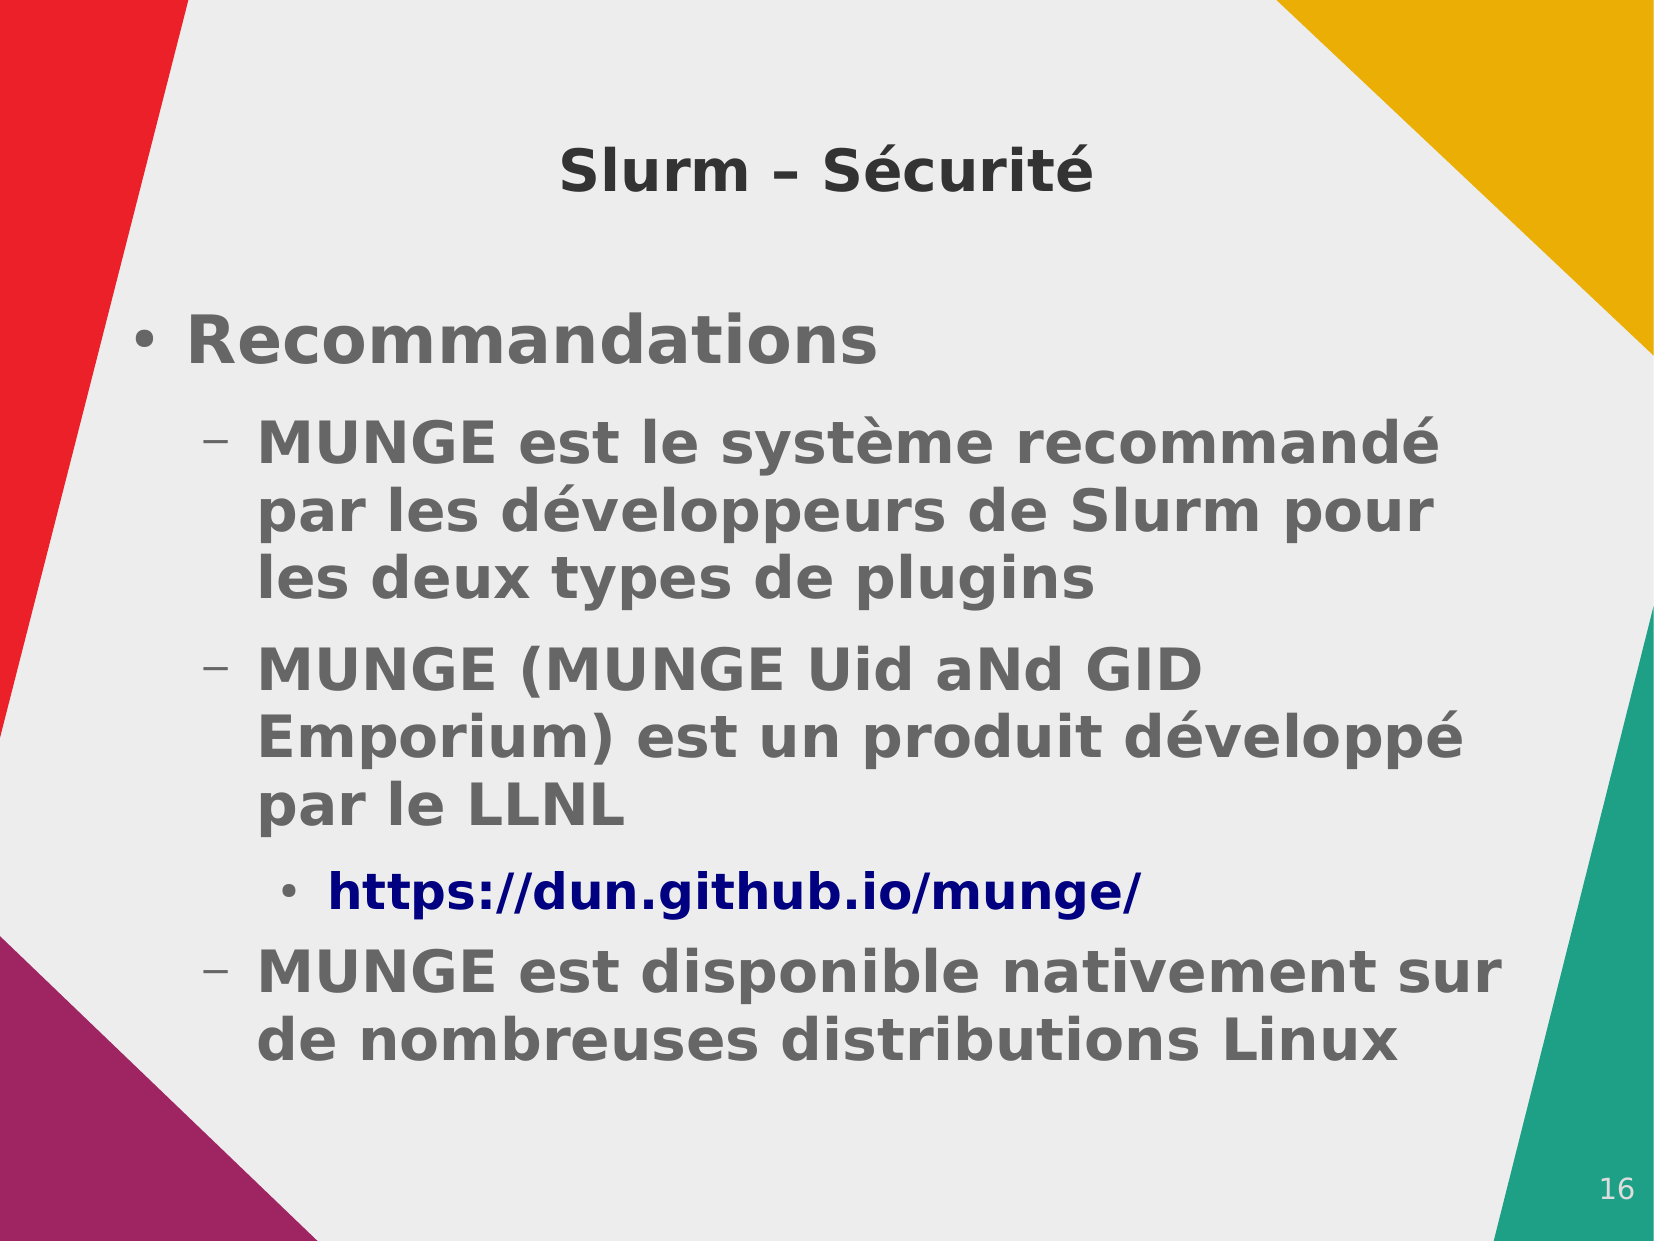

# Slurm – Sécurité
Recommandations
MUNGE est le système recommandé par les développeurs de Slurm pour les deux types de plugins
MUNGE (MUNGE Uid aNd GID Emporium) est un produit développé par le LLNL
https://dun.github.io/munge/
MUNGE est disponible nativement sur de nombreuses distributions Linux
16